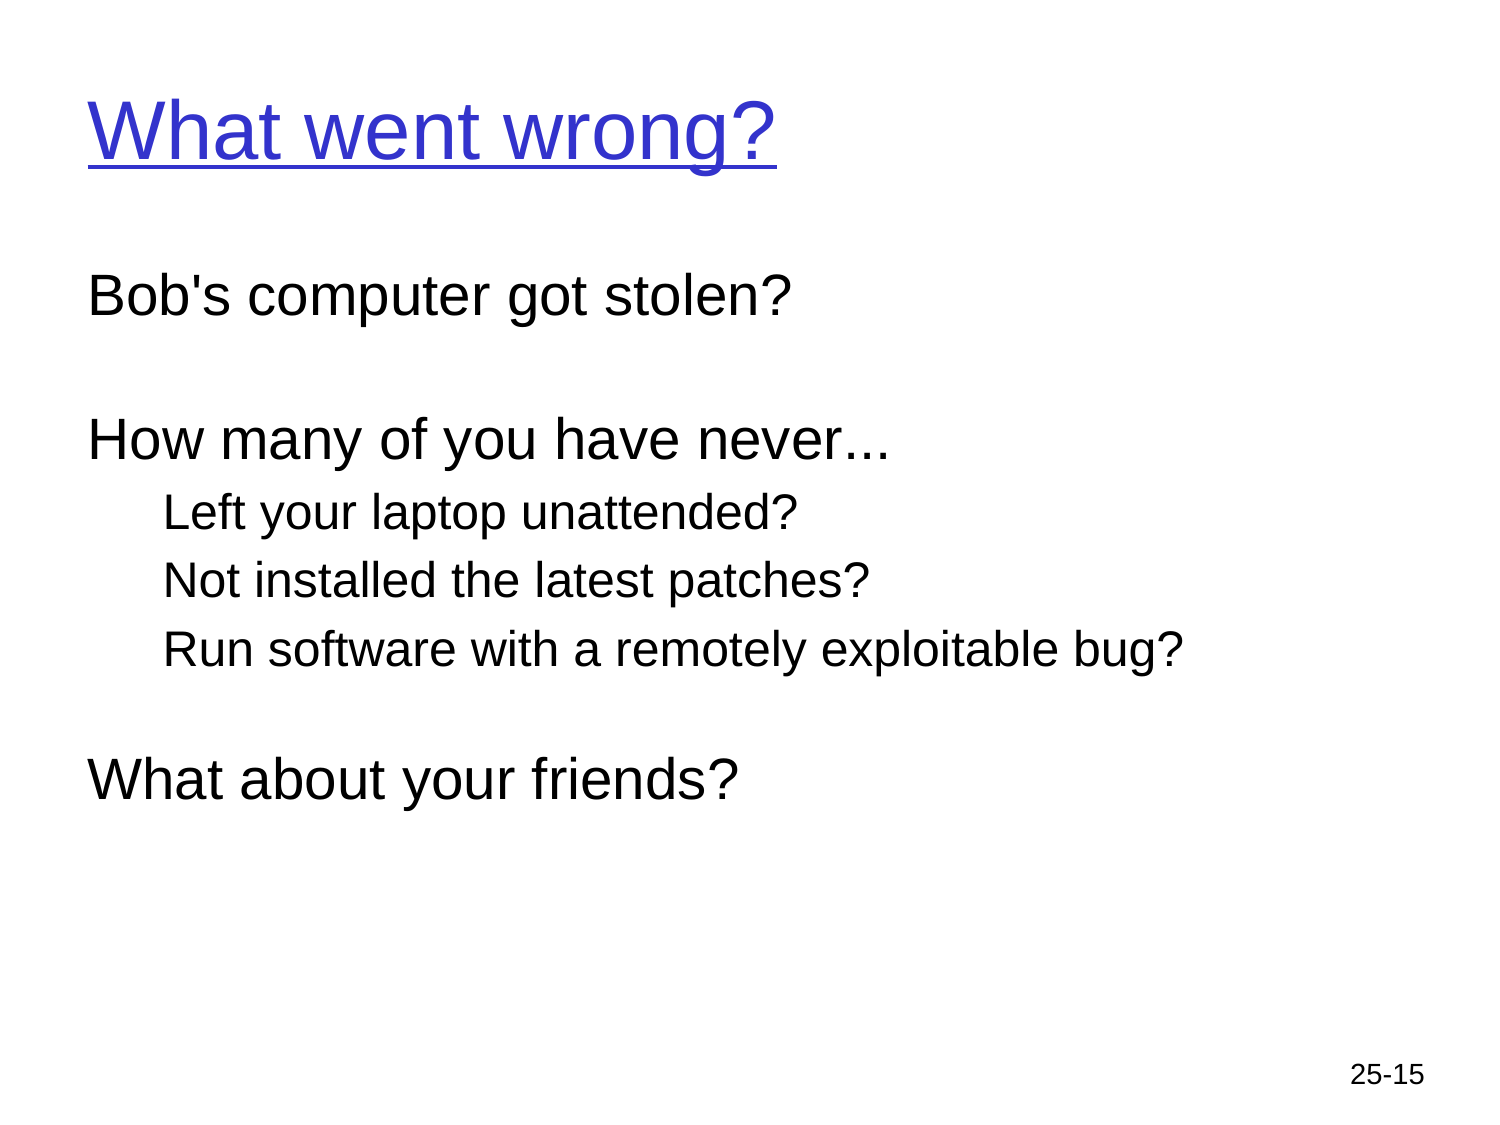

# What went wrong?
Bob's computer got stolen?
How many of you have never...
Left your laptop unattended?
Not installed the latest patches?
Run software with a remotely exploitable bug?
What about your friends?
15